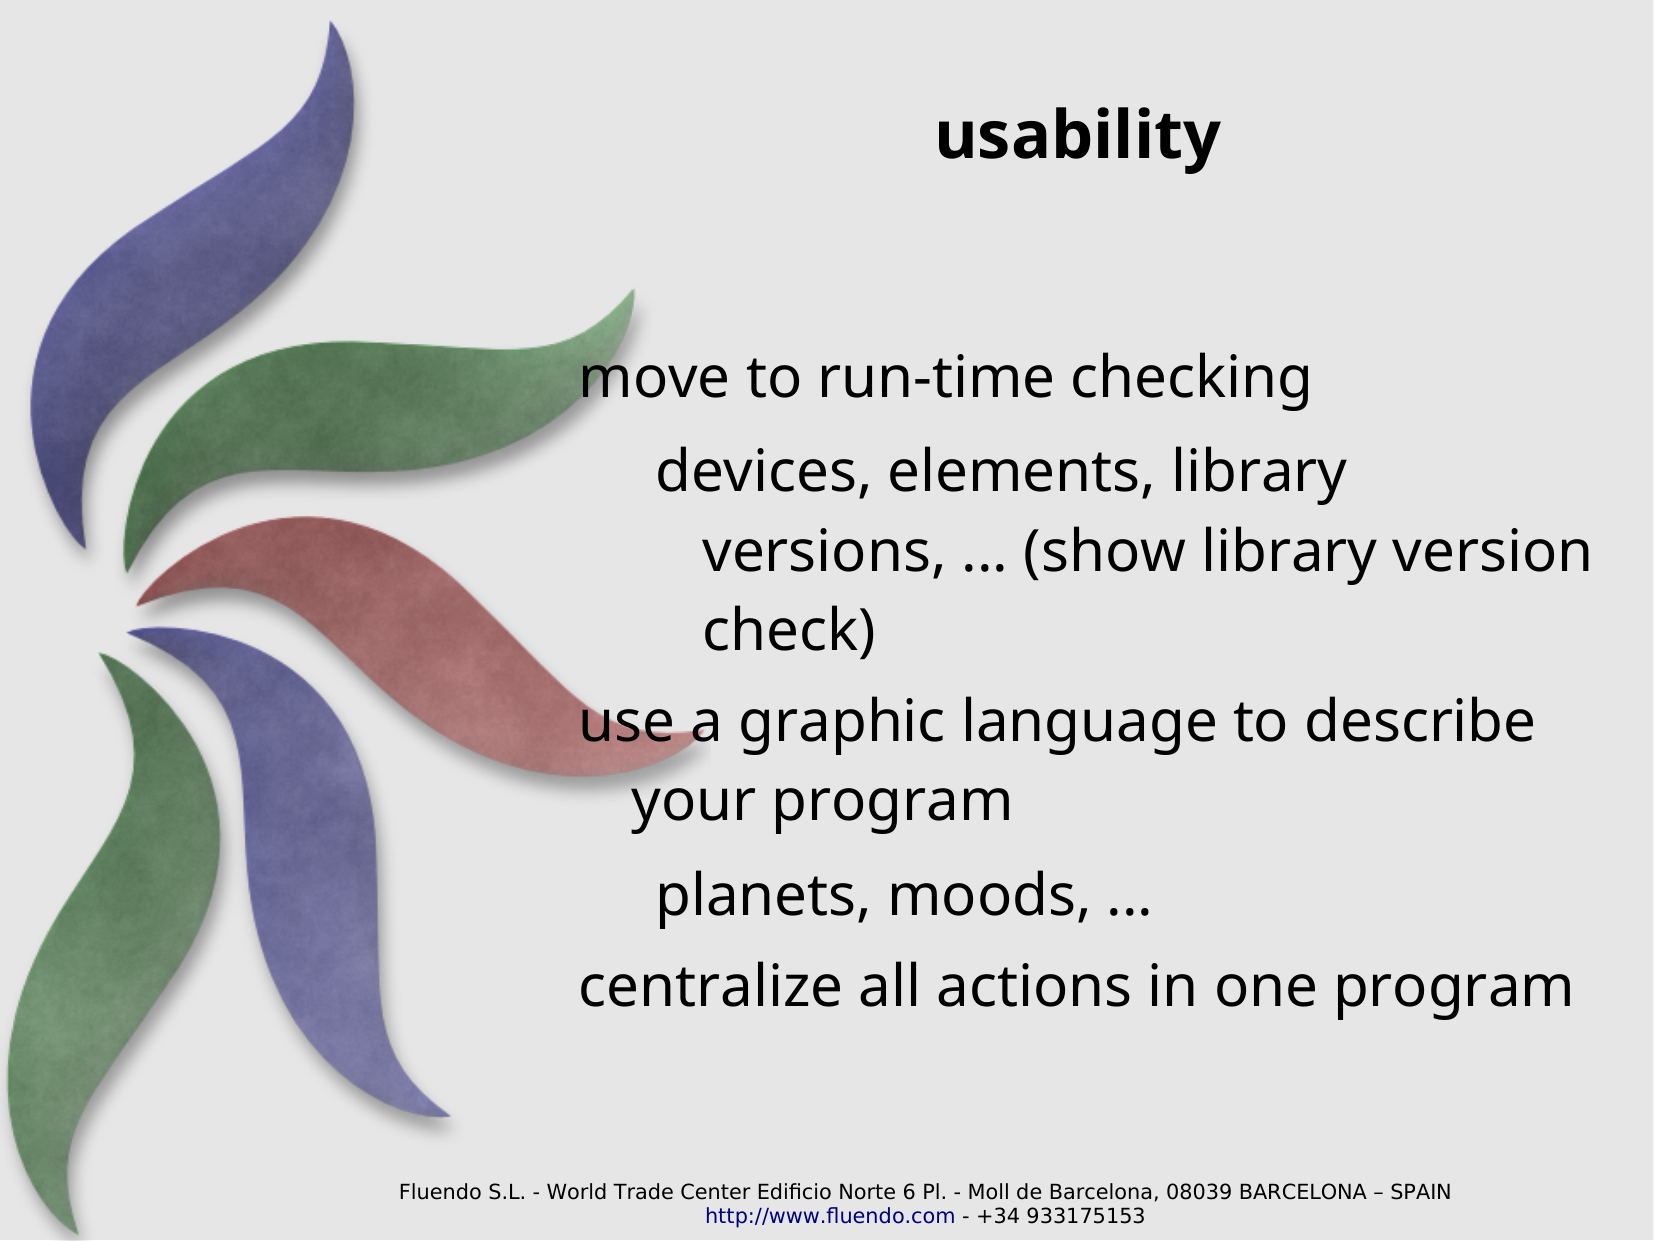

# usability
move to run-time checking
devices, elements, library versions, ... (show library version check)
use a graphic language to describe your program
planets, moods, ...
centralize all actions in one program